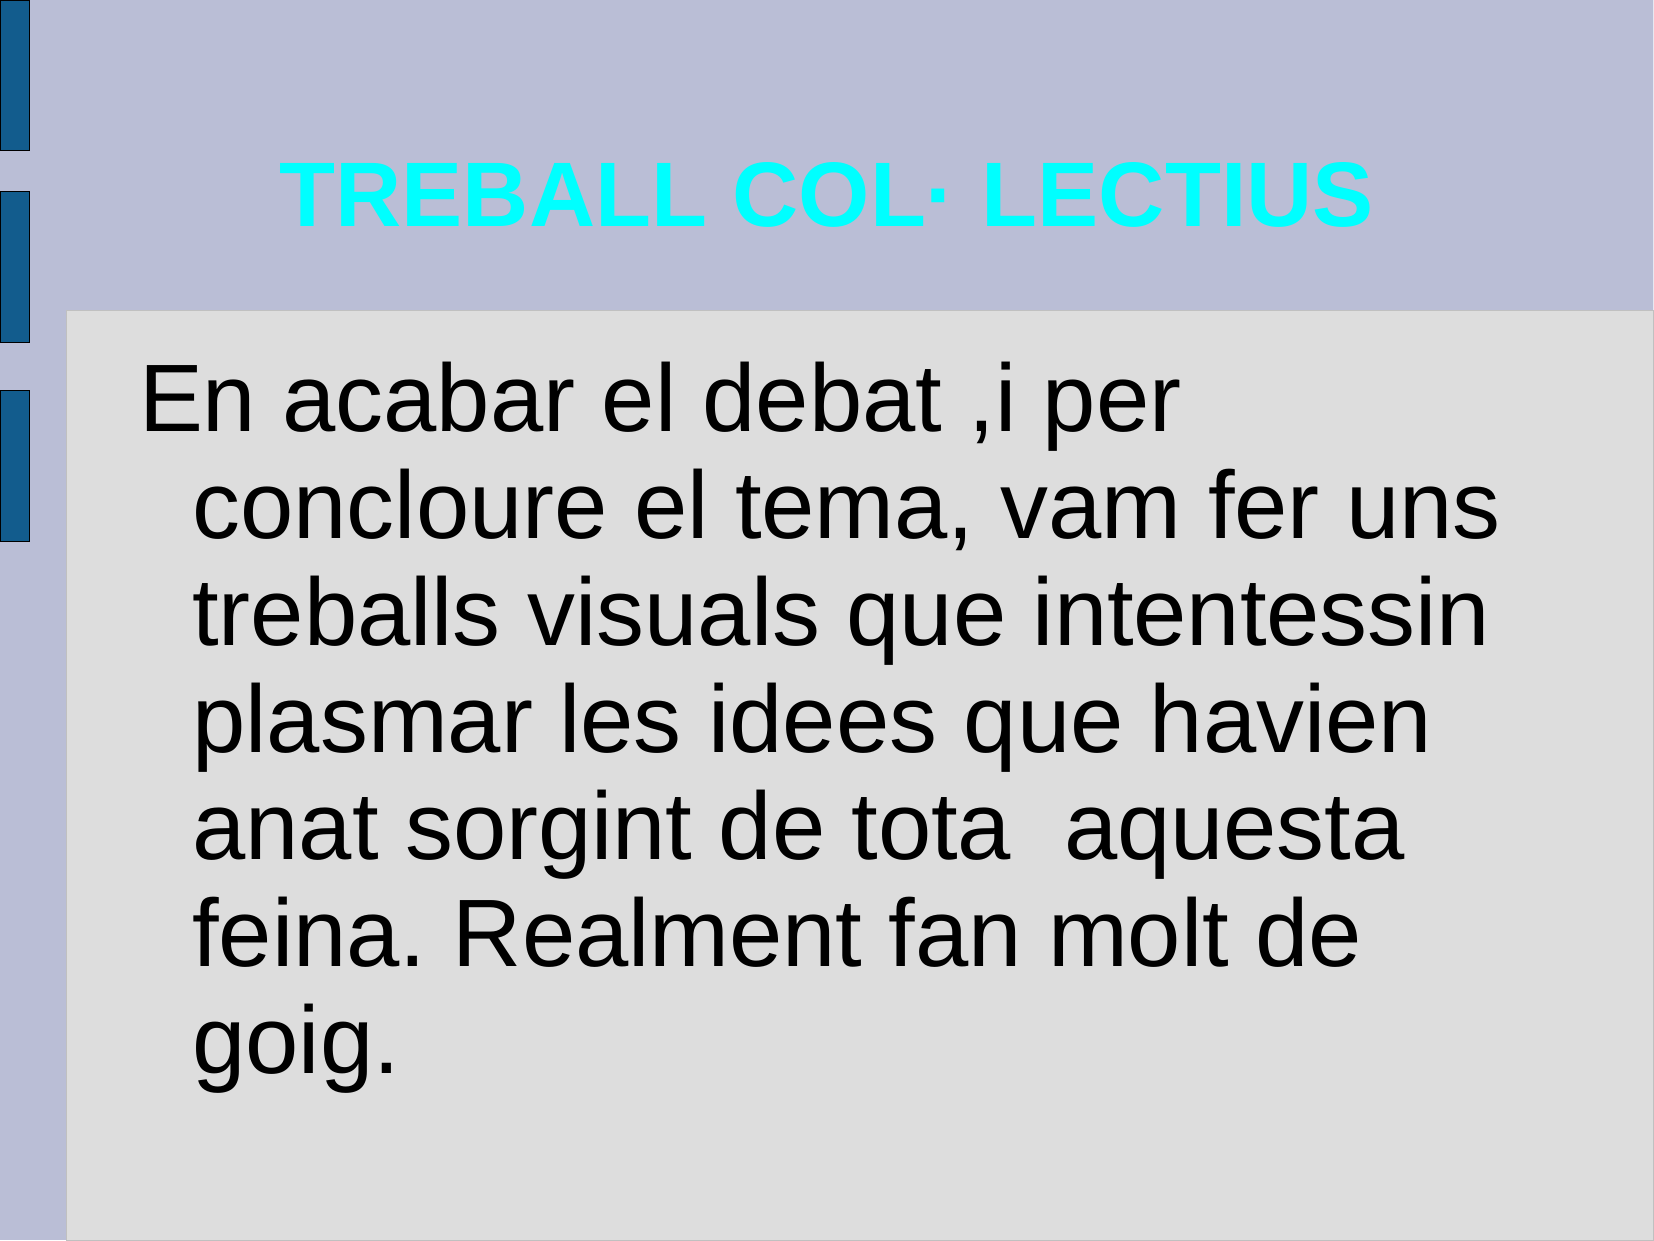

# TREBALL COL· LECTIUS
En acabar el debat ,i per concloure el tema, vam fer uns treballs visuals que intentessin plasmar les idees que havien anat sorgint de tota aquesta feina. Realment fan molt de goig.